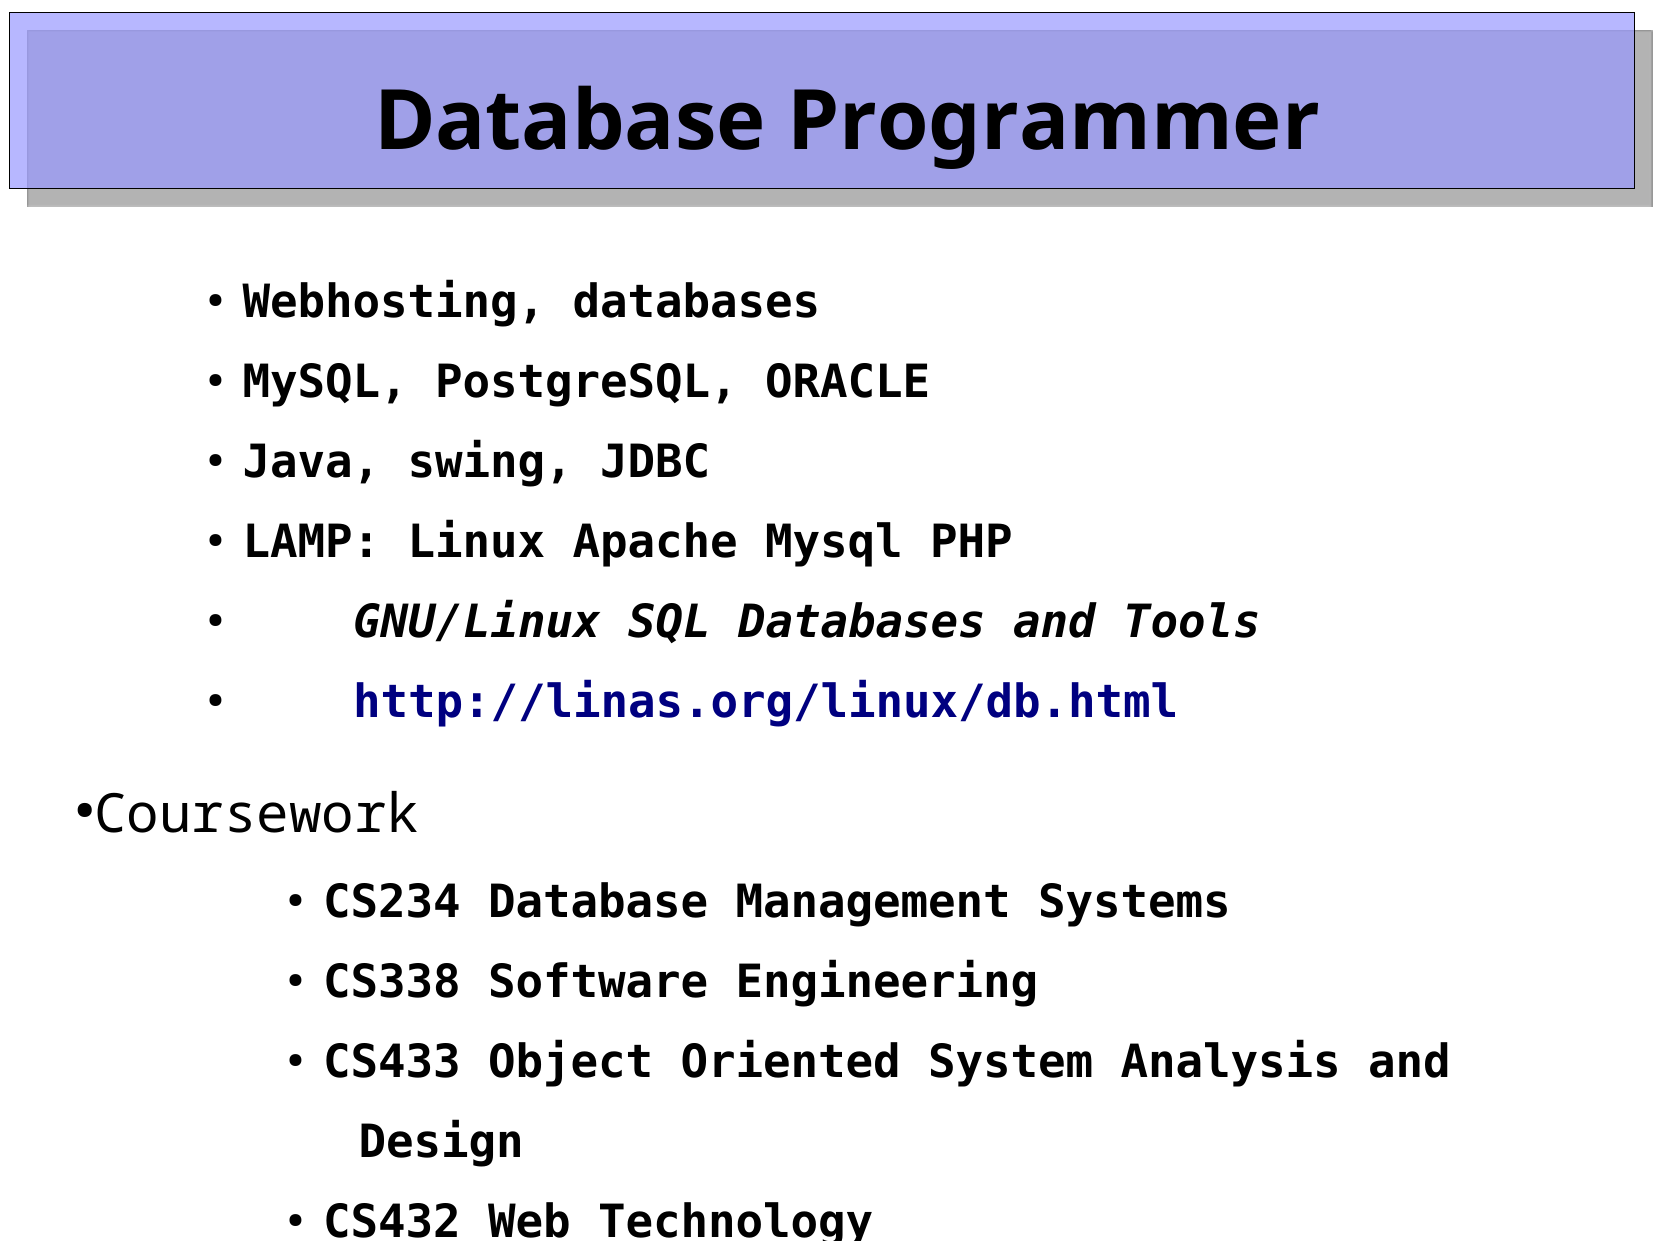

Database Programmer
Webhosting, databases
MySQL, PostgreSQL, ORACLE
Java, swing, JDBC
LAMP: Linux Apache Mysql PHP
	GNU/Linux SQL Databases and Tools
	http://linas.org/linux/db.html
Coursework
CS234 Database Management Systems
CS338 Software Engineering
CS433 Object Oriented System Analysis and Design
CS432 Web Technology